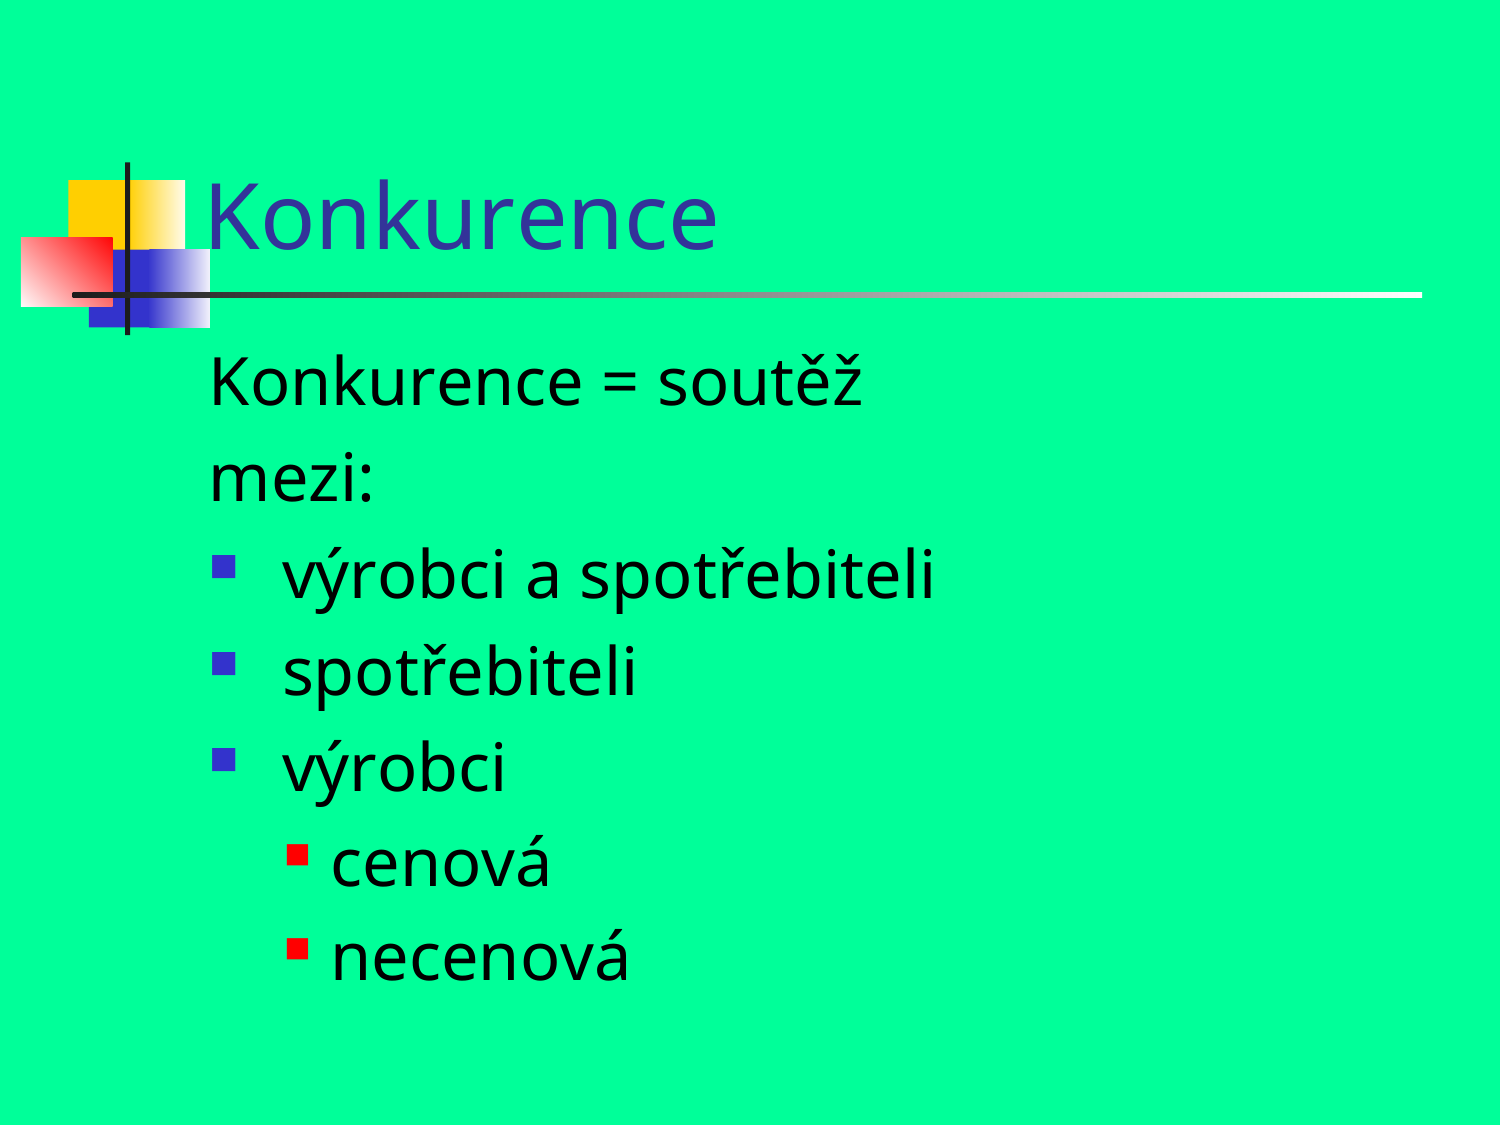

# Konkurence
Konkurence = soutěž
mezi:
 výrobci a spotřebiteli
 spotřebiteli
 výrobci
cenová
necenová